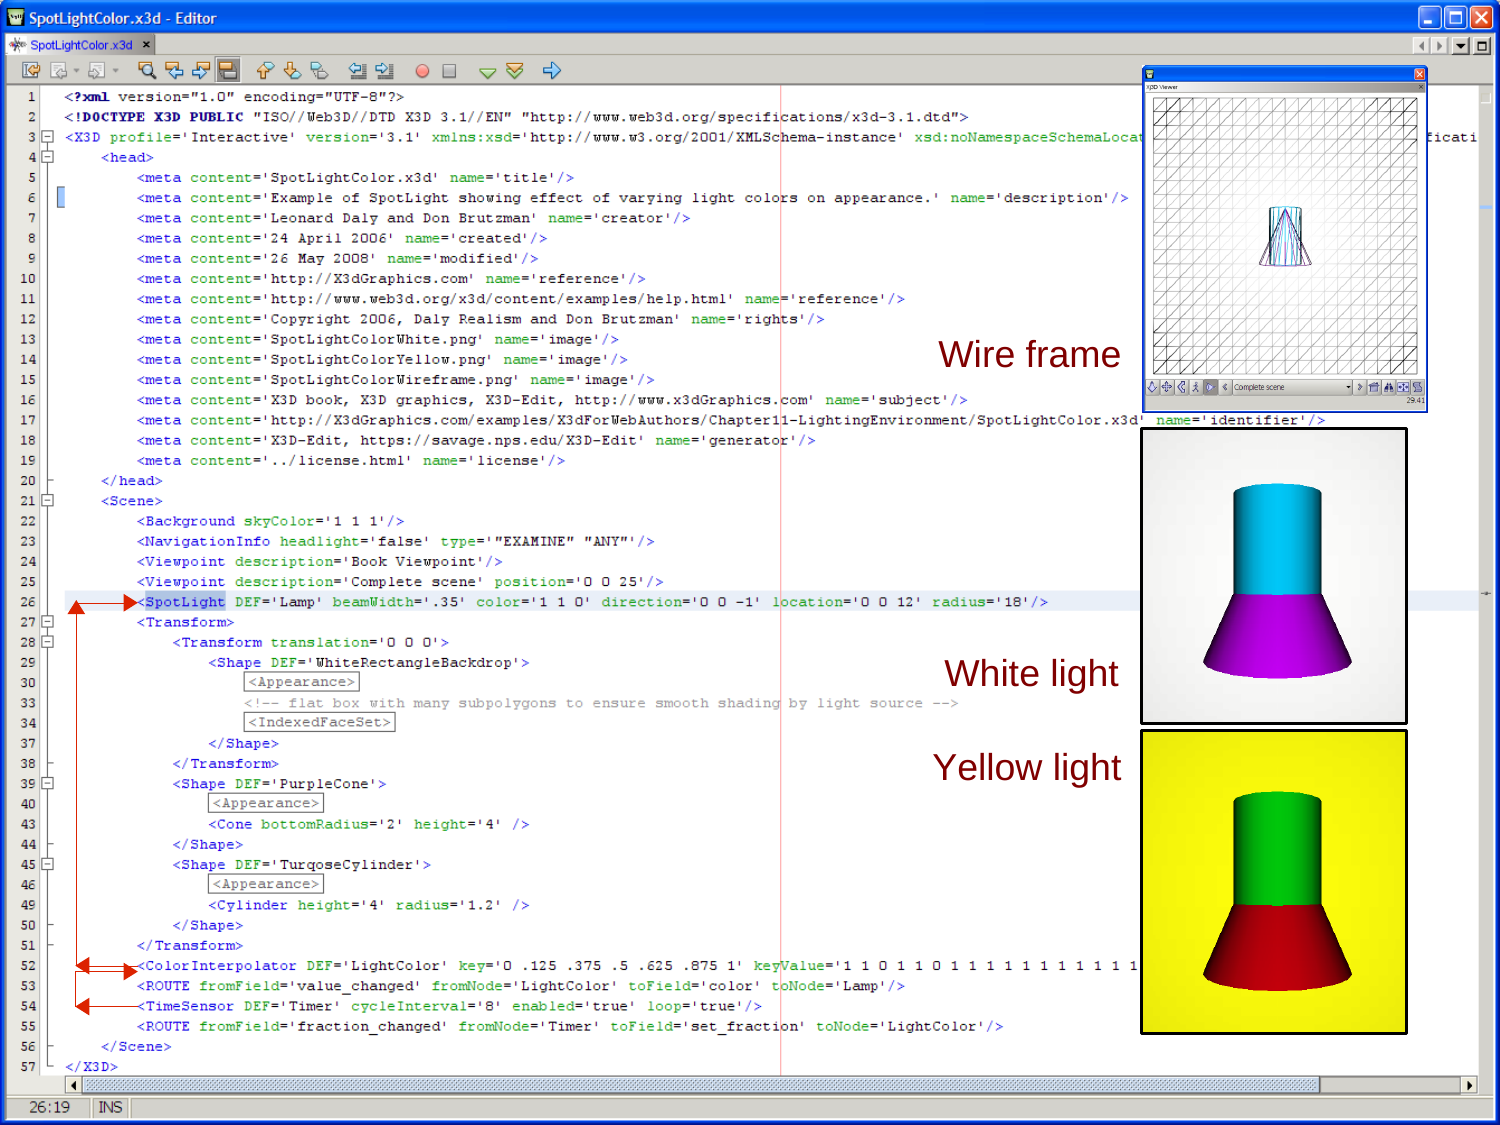

# SpotLight node animation X3D-Edit
Wire frame
White light
Yellow light